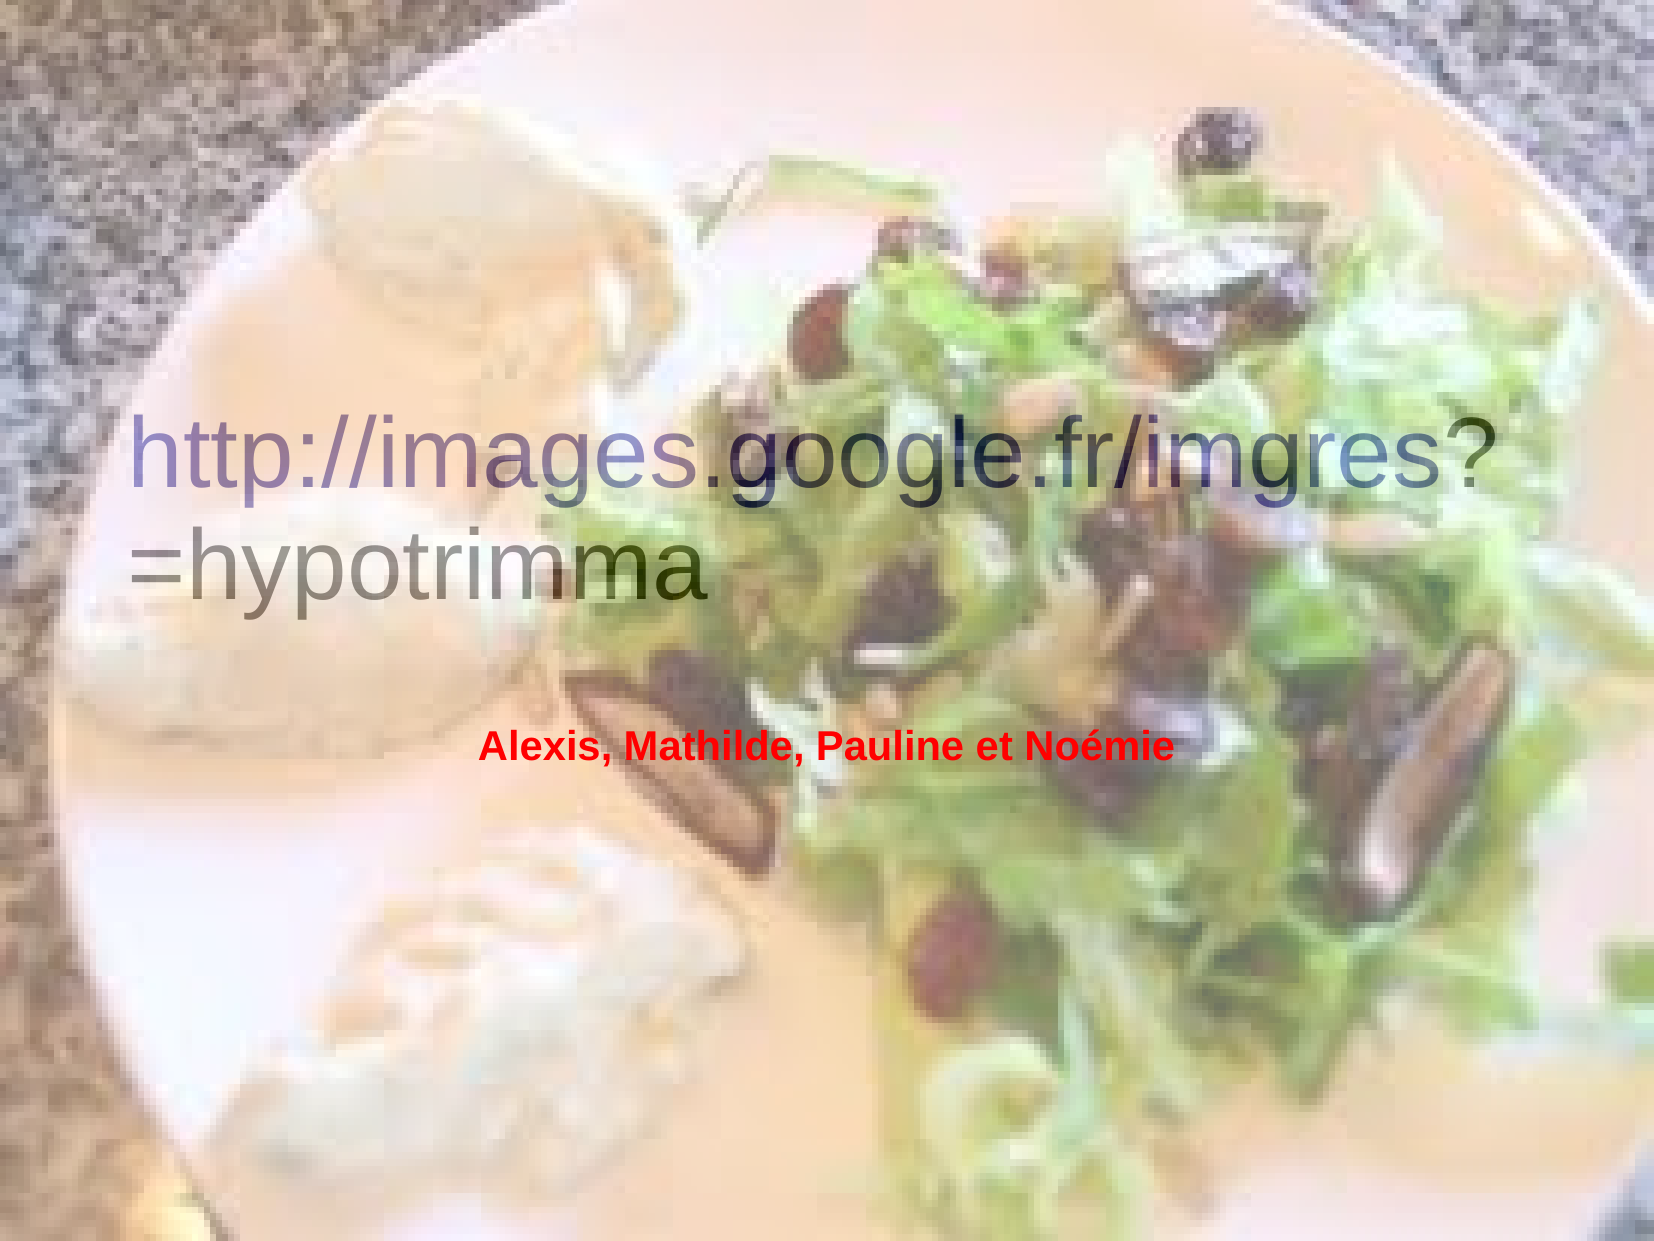

Alexis, Mathilde, Pauline et Noémie
#
http://images.google.fr/imgres? =hypotrimma